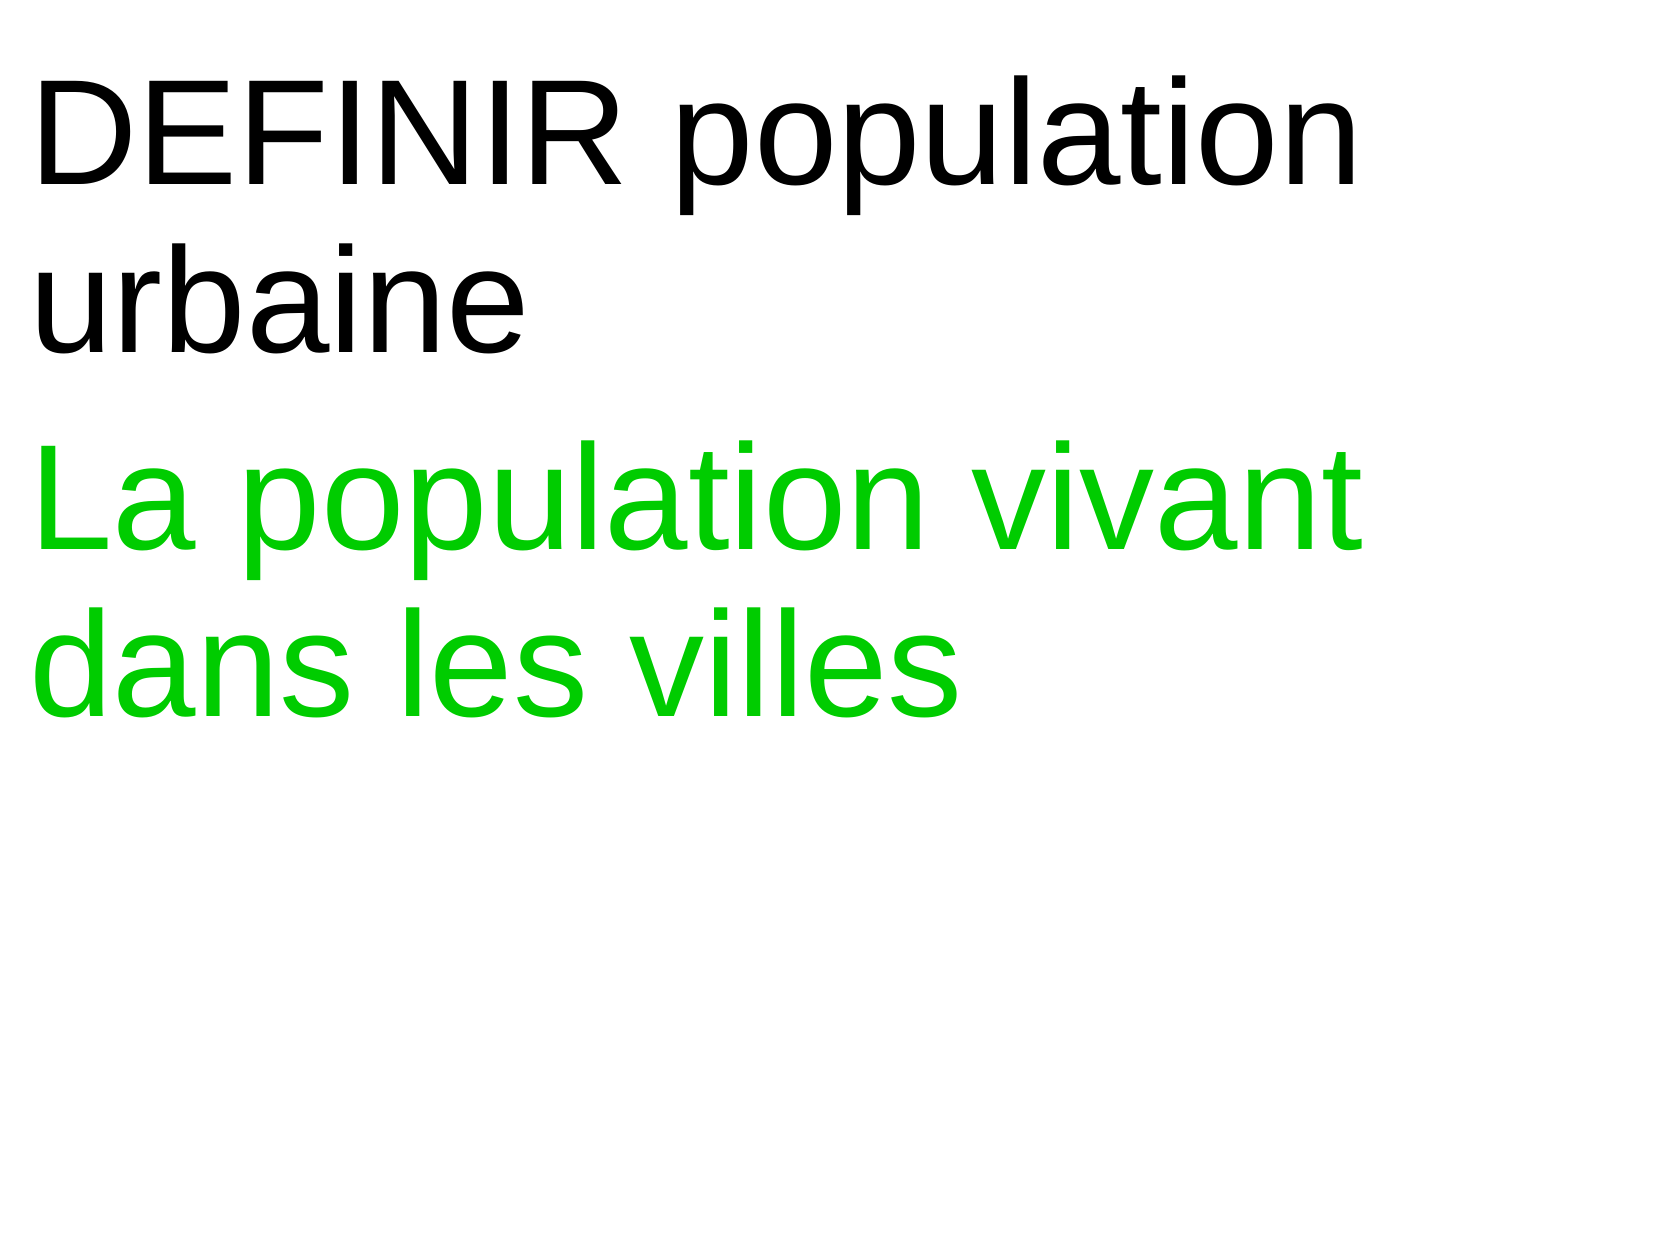

DEFINIR population urbaine
# La population vivant dans les villes